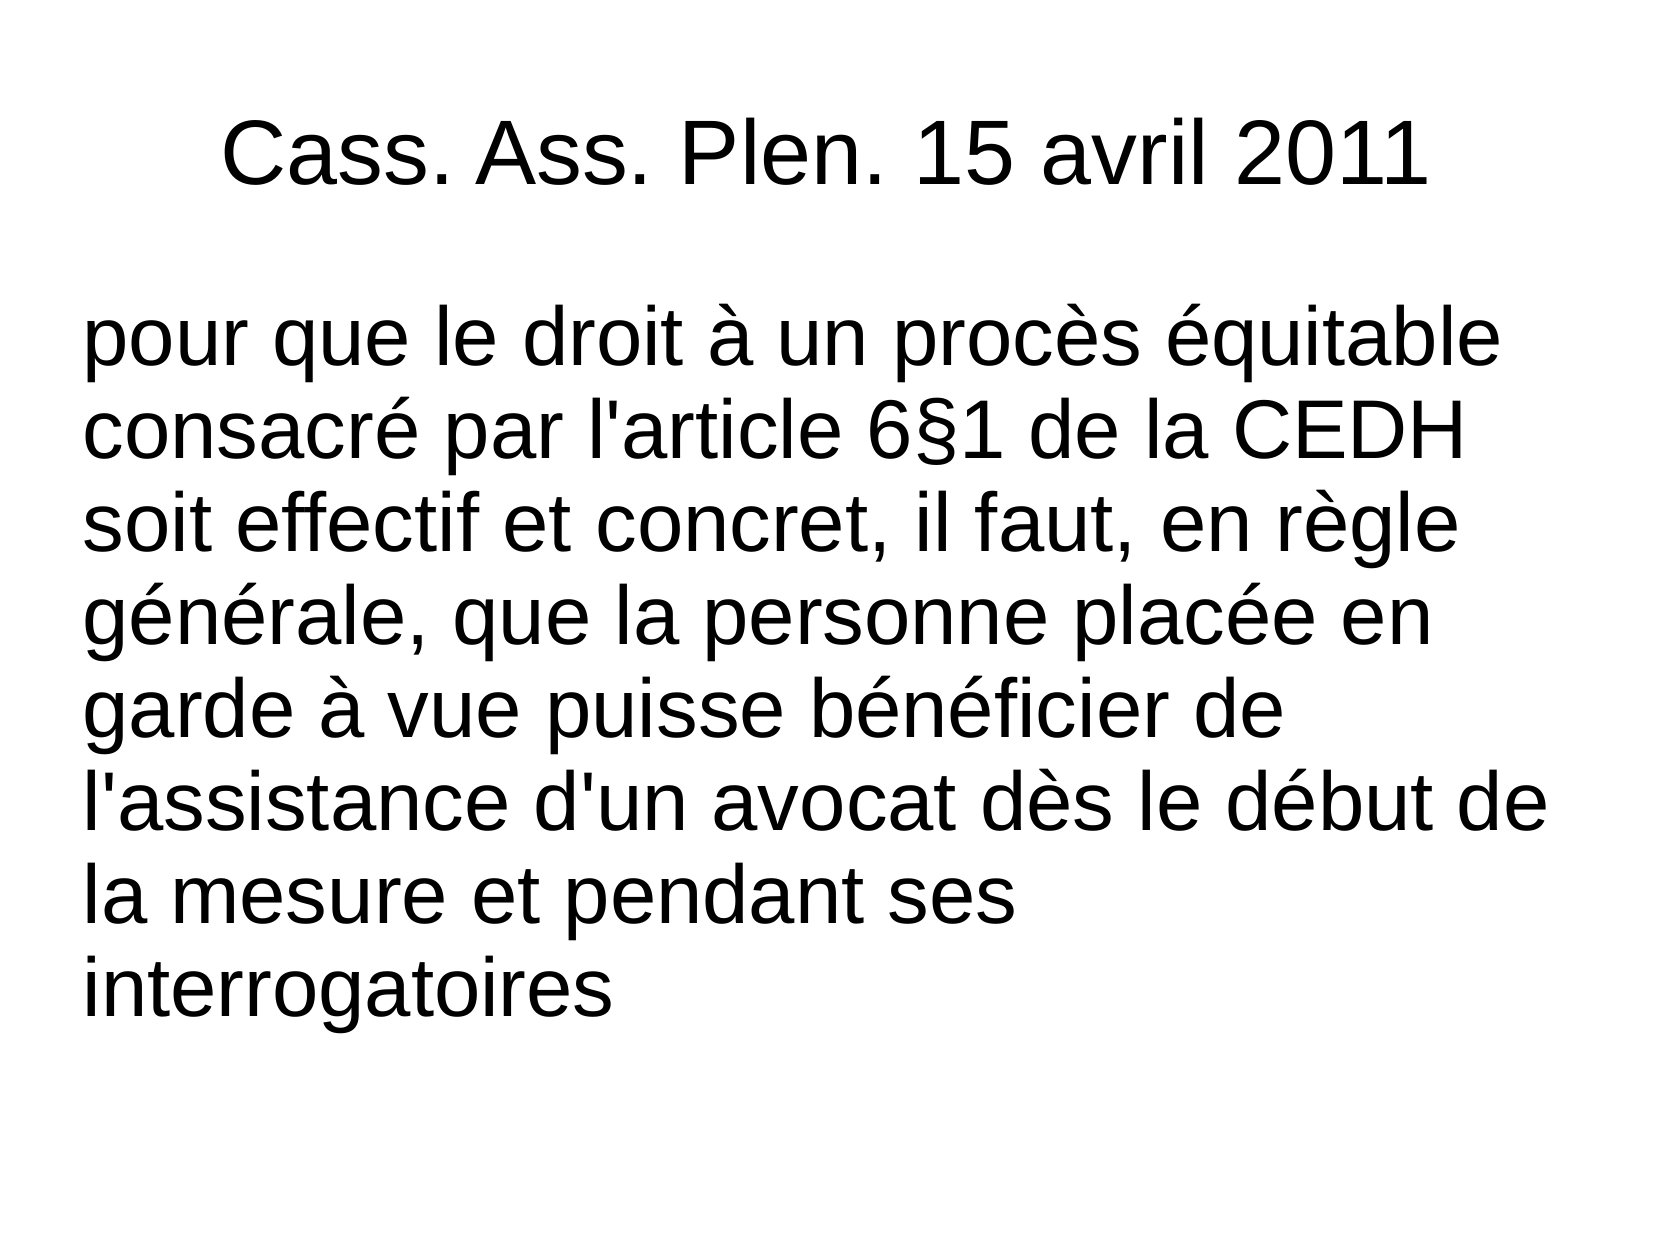

# Cass. Ass. Plen. 15 avril 2011
pour que le droit à un procès équitable consacré par l'article 6§1 de la CEDH soit effectif et concret, il faut, en règle générale, que la personne placée en garde à vue puisse bénéficier de l'assistance d'un avocat dès le début de la mesure et pendant ses interrogatoires